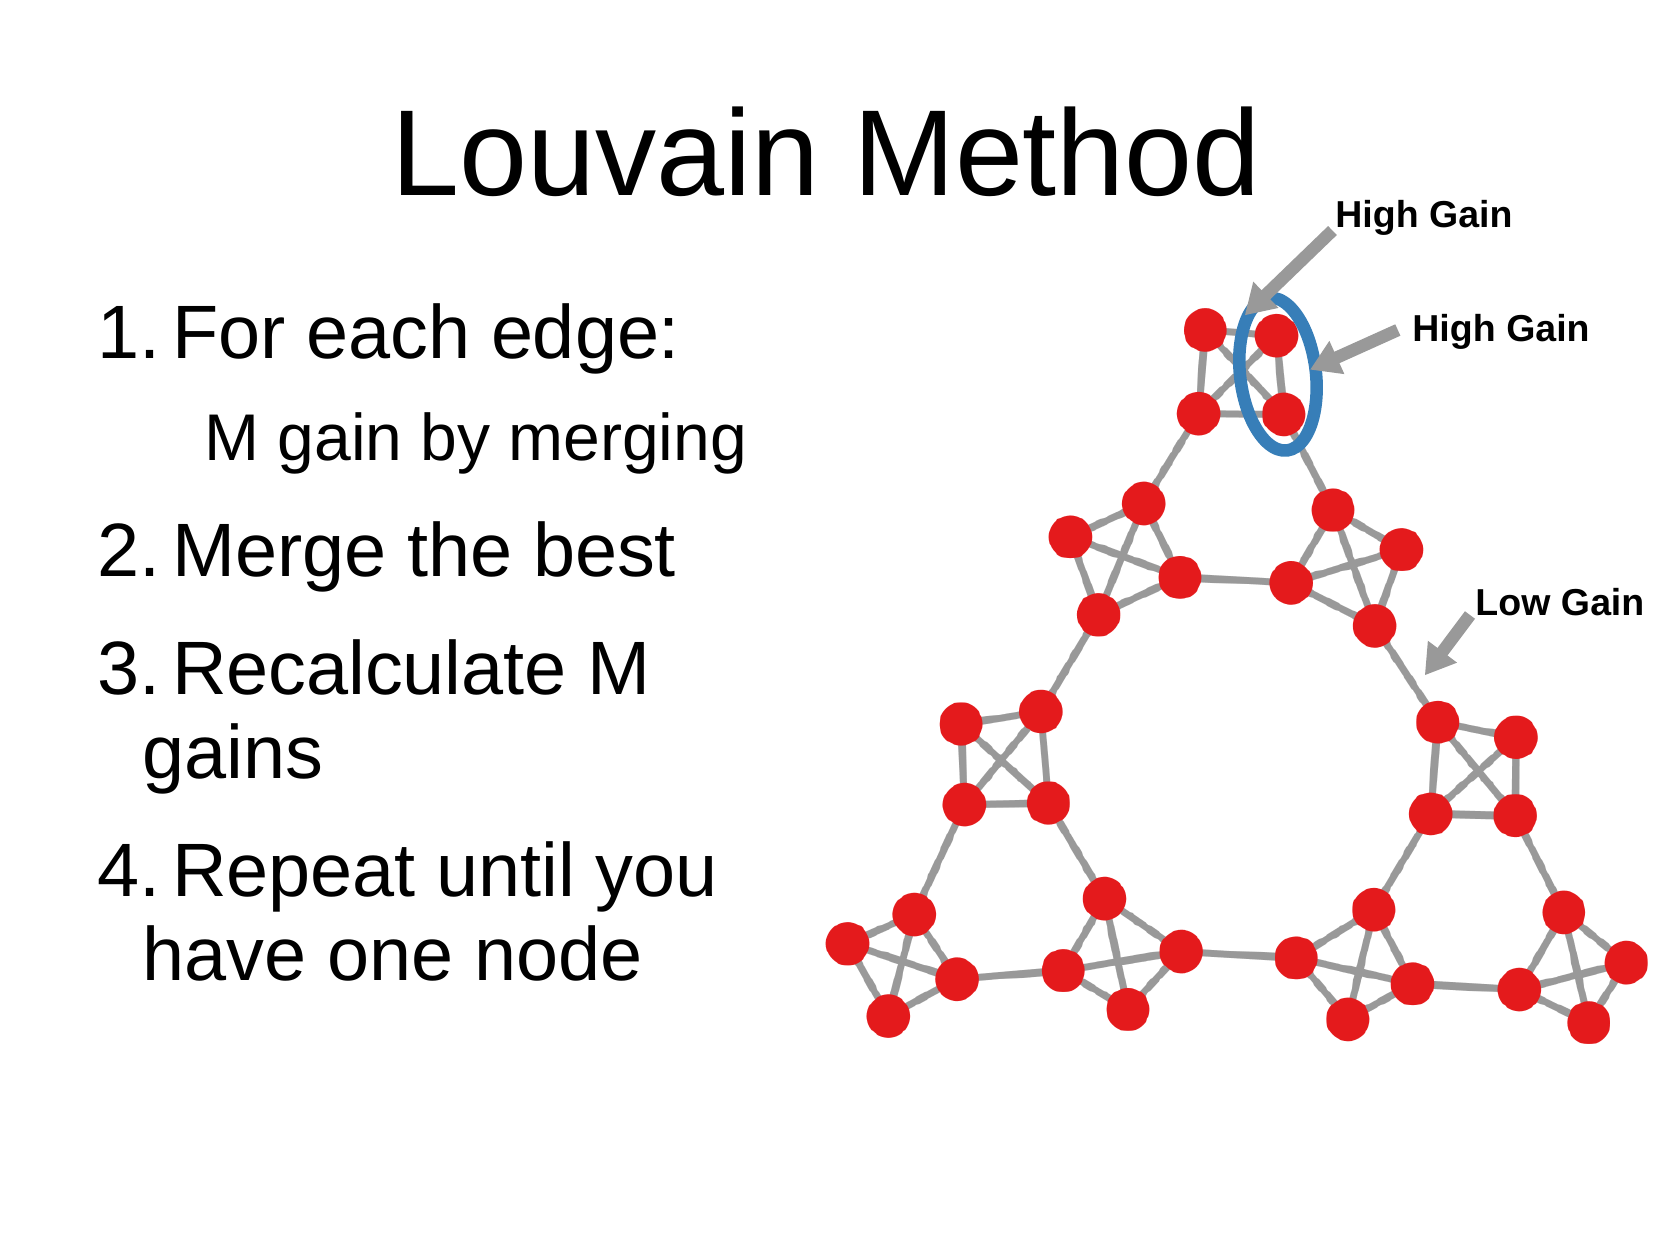

# Louvain Method
High Gain
 For each edge:
M gain by merging
 Merge the best
 Recalculate M gains
 Repeat until you have one node
High Gain
Low Gain